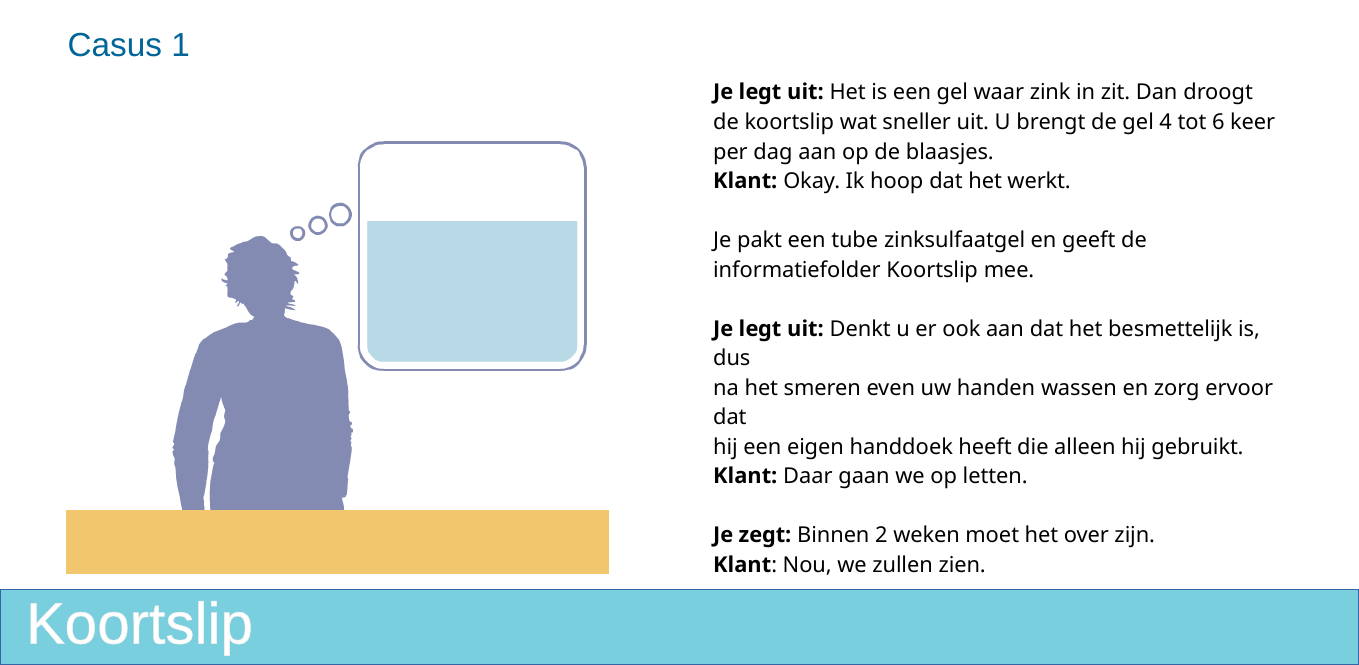

# Casus 1
Je legt uit: Het is een gel waar zink in zit. Dan droogt
de koortslip wat sneller uit. U brengt de gel 4 tot 6 keer per dag aan op de blaasjes.
Klant: Okay. Ik hoop dat het werkt.
Je pakt een tube zinksulfaatgel en geeft de informatiefolder Koortslip mee.
Je legt uit: Denkt u er ook aan dat het besmettelijk is, dus
na het smeren even uw handen wassen en zorg ervoor dat
hij een eigen handdoek heeft die alleen hij gebruikt.
Klant: Daar gaan we op letten.
Je zegt: Binnen 2 weken moet het over zijn.
Klant: Nou, we zullen zien.
02 zelfzorg Acne
Koortslip